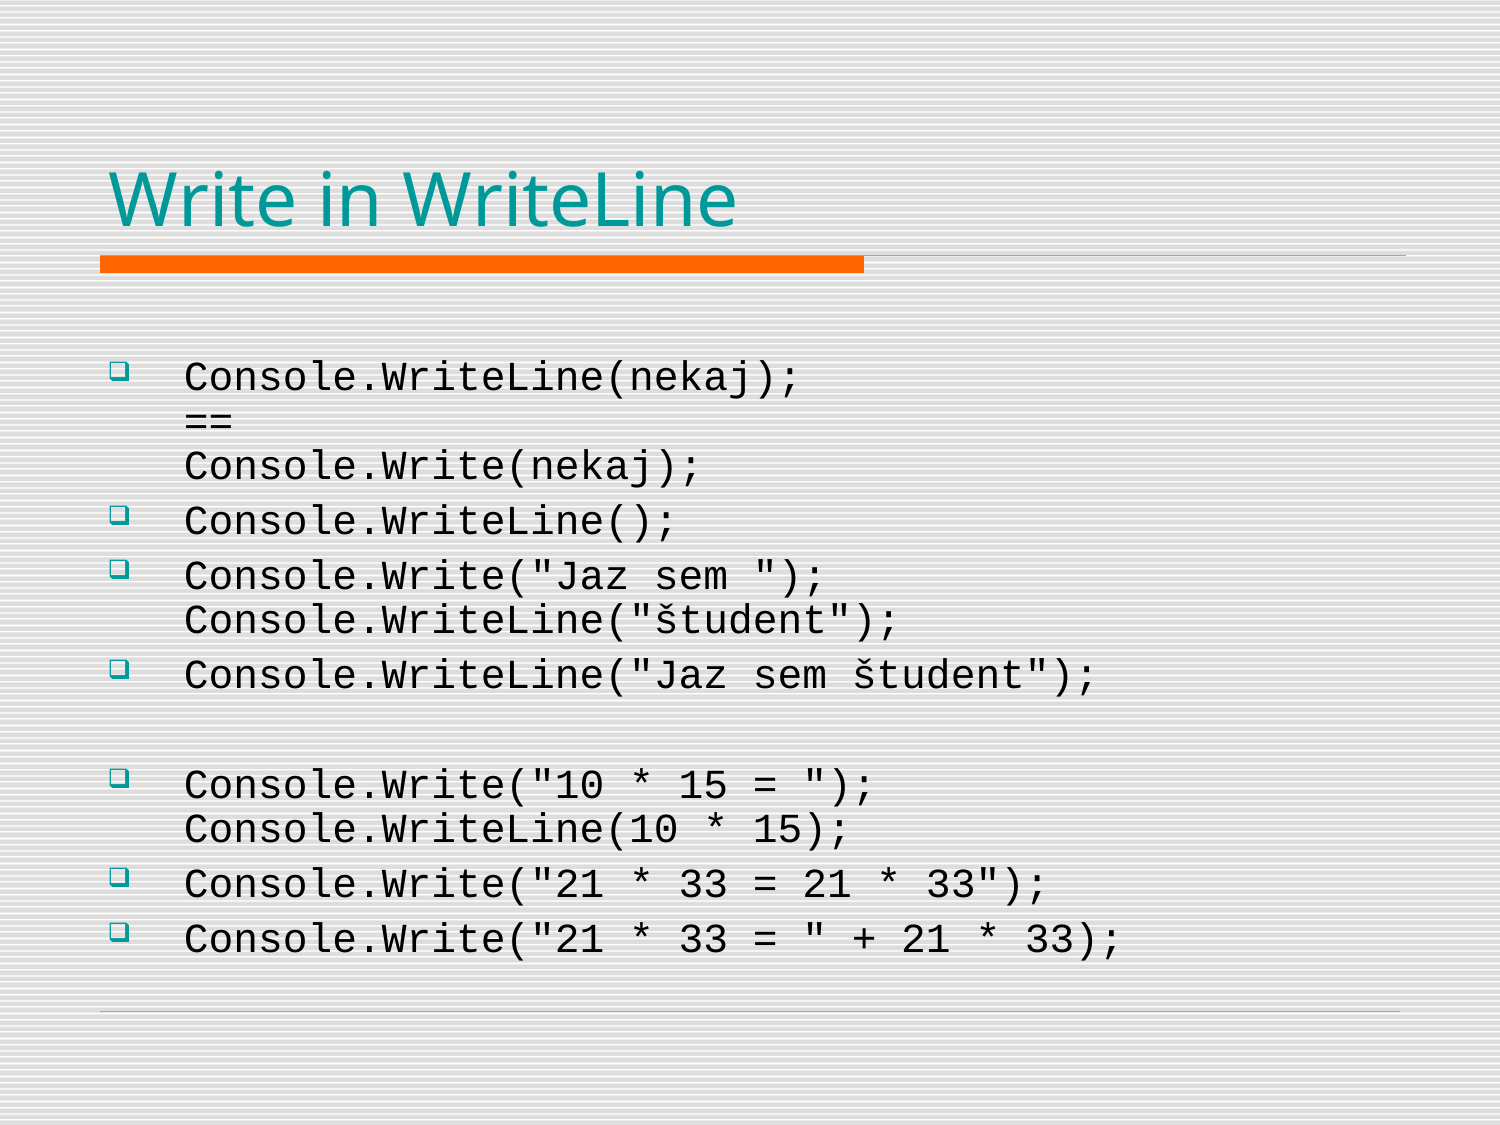

# Write in WriteLine
Console.WriteLine(nekaj);
==
Console.Write(nekaj);
Console.WriteLine();
Console.Write("Jaz sem "); Console.WriteLine("študent");
Console.WriteLine("Jaz sem študent");
Console.Write("10 * 15 = "); Console.WriteLine(10 * 15);
Console.Write("21 * 33 = 21 * 33");
Console.Write("21 * 33 = " + 21 * 33);